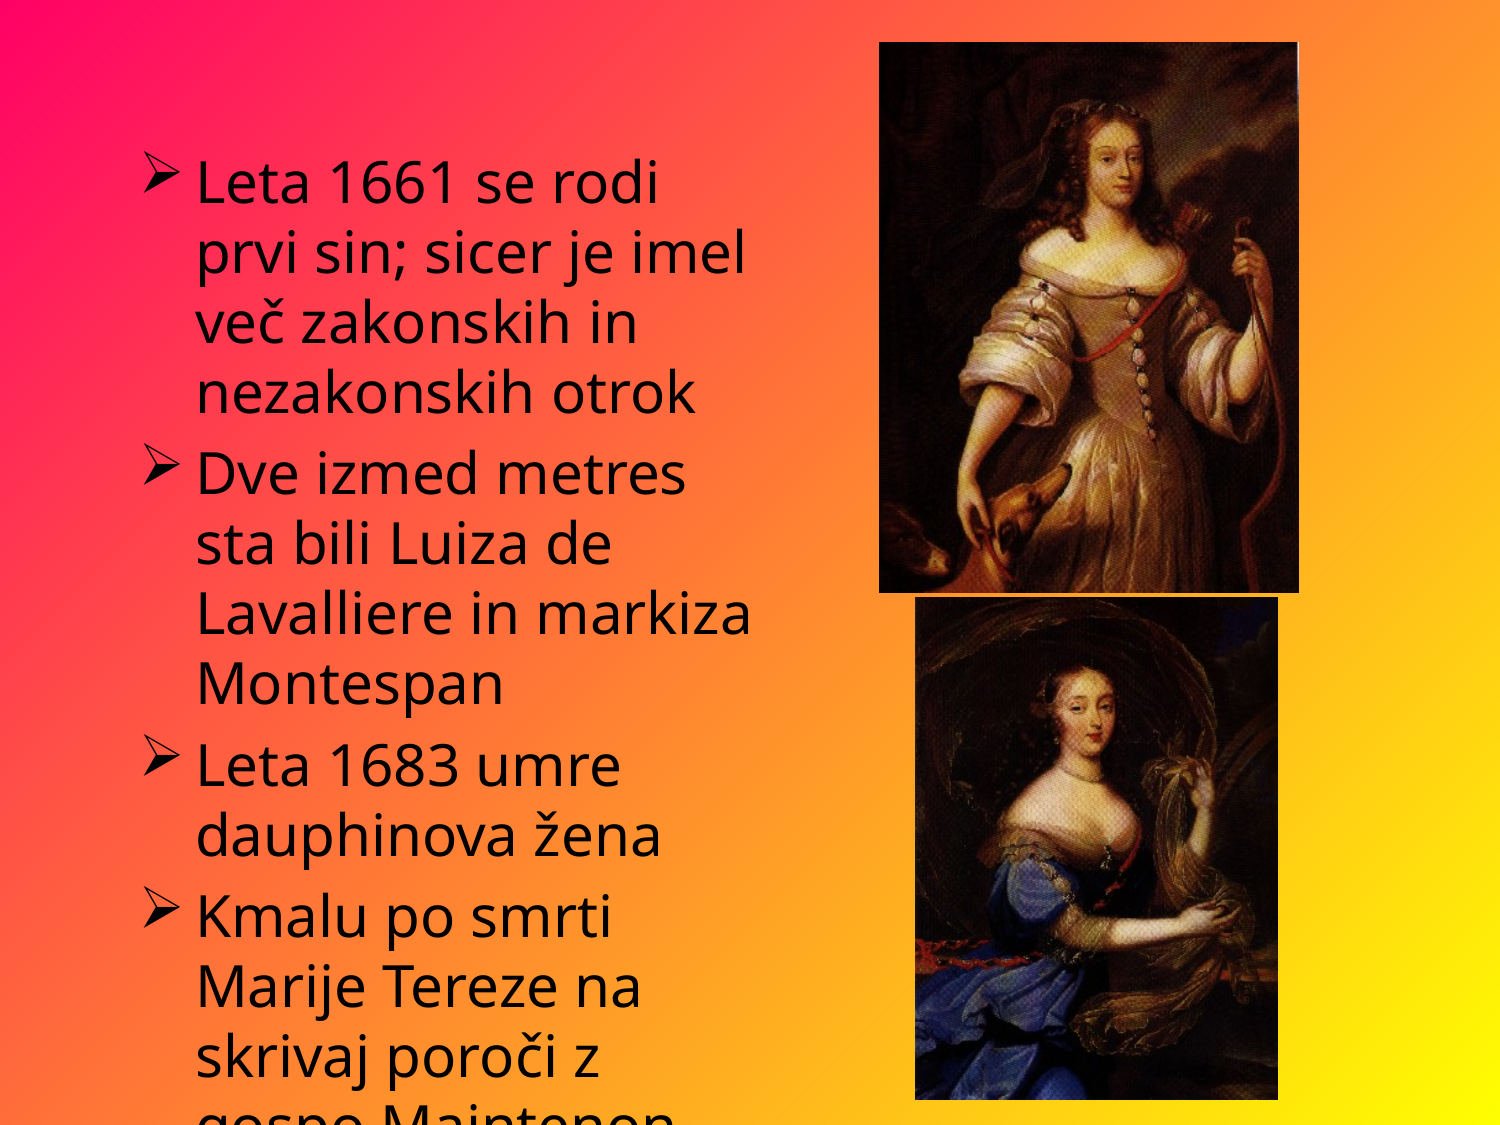

# Leta 1661 se rodi prvi sin; sicer je imel več zakonskih in nezakonskih otrok
Dve izmed metres sta bili Luiza de Lavalliere in markiza Montespan
Leta 1683 umre dauphinova žena
Kmalu po smrti Marije Tereze na skrivaj poroči z gospo Maintenon